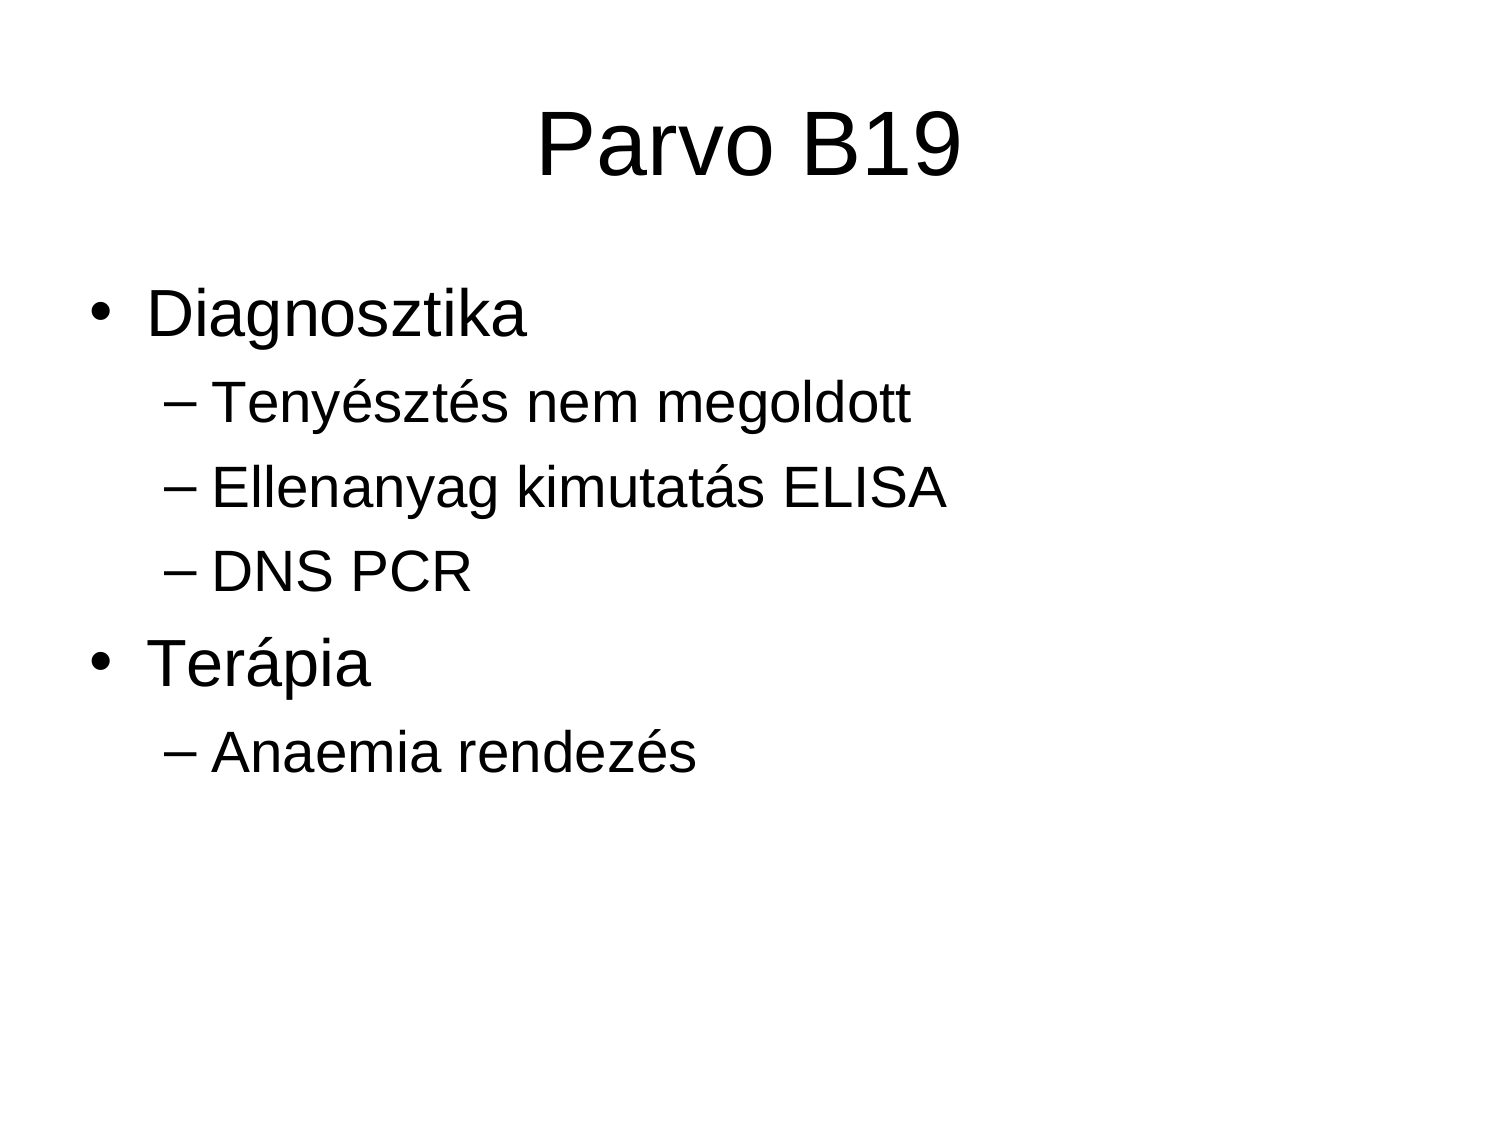

# Parvo B19
Diagnosztika
Tenyésztés nem megoldott
Ellenanyag kimutatás ELISA
DNS PCR
Terápia
Anaemia rendezés